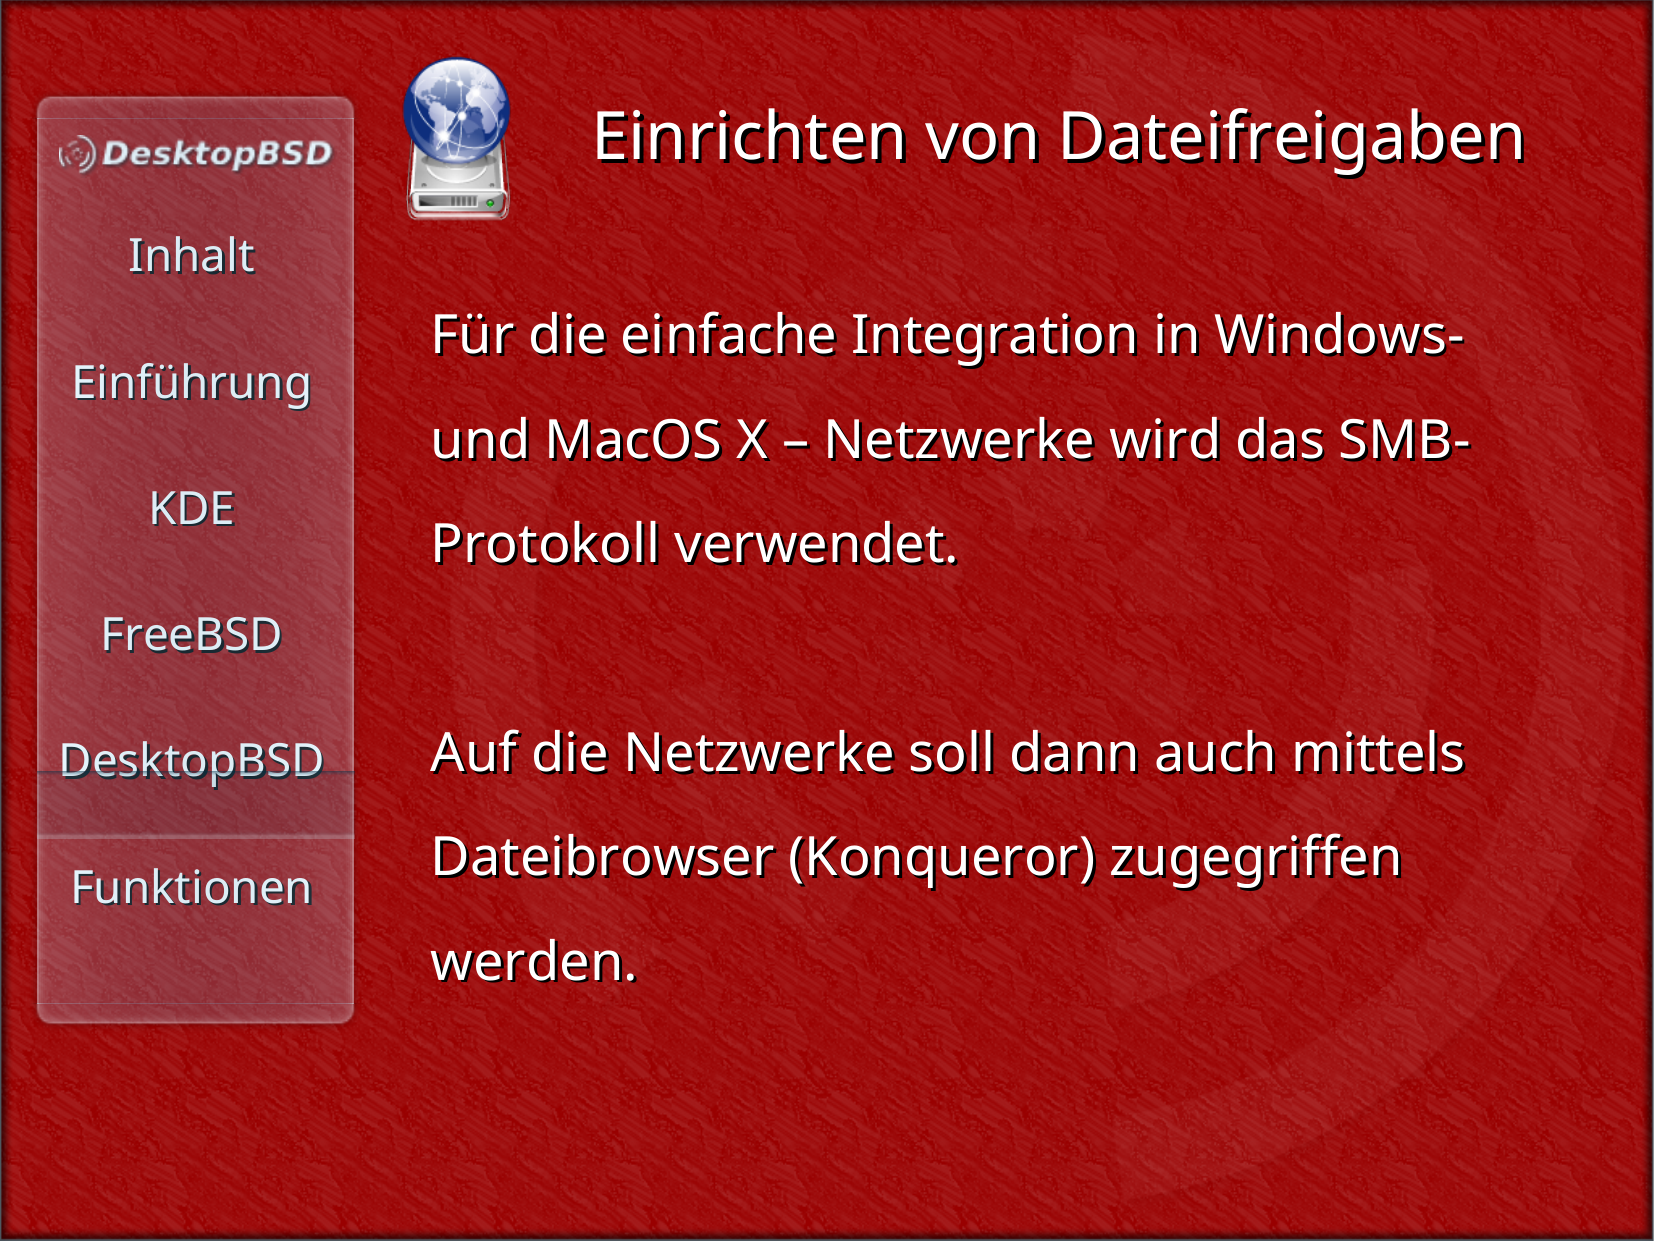

# Einrichten von Dateifreigaben
Für die einfache Integration in Windows-
und MacOS X – Netzwerke wird das SMB-
Protokoll verwendet.
Auf die Netzwerke soll dann auch mittels
Dateibrowser (Konqueror) zugegriffen
werden.